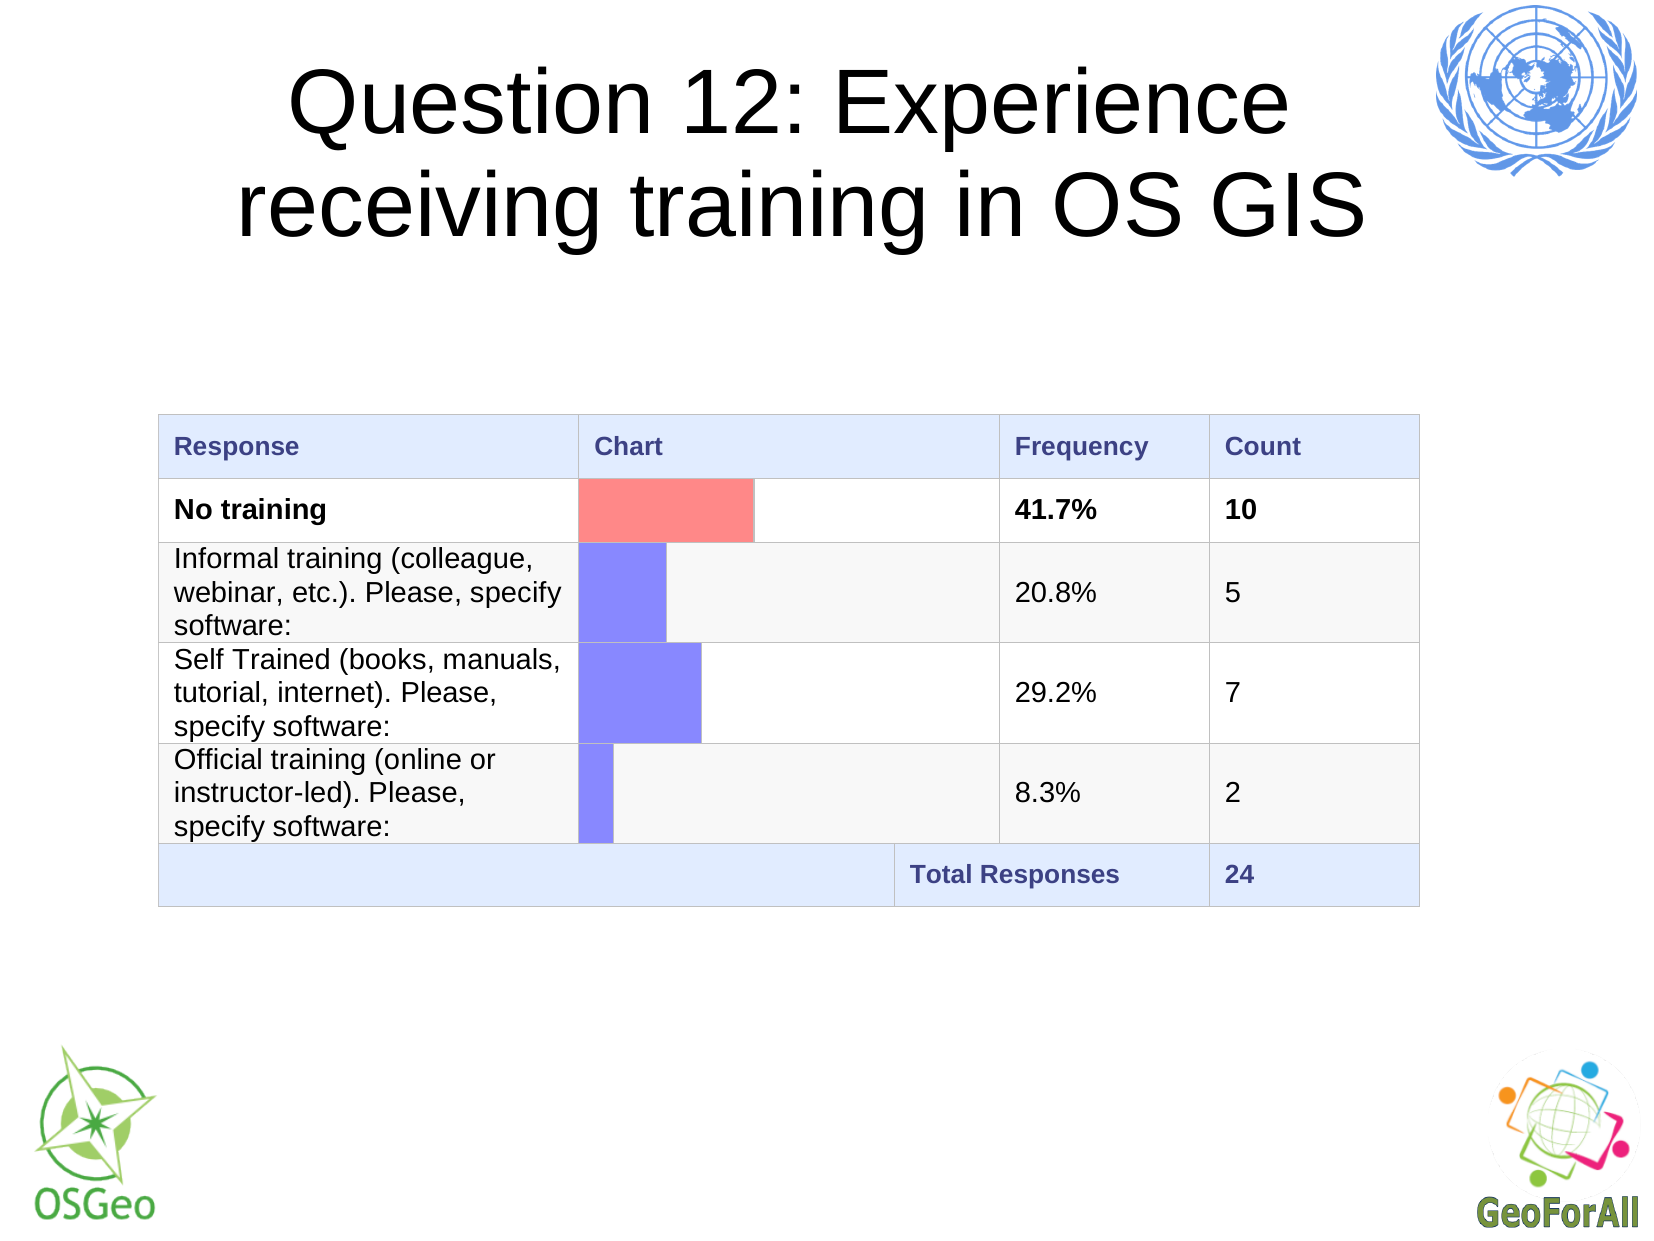

# Question 12: Experience receiving training in OS GIS